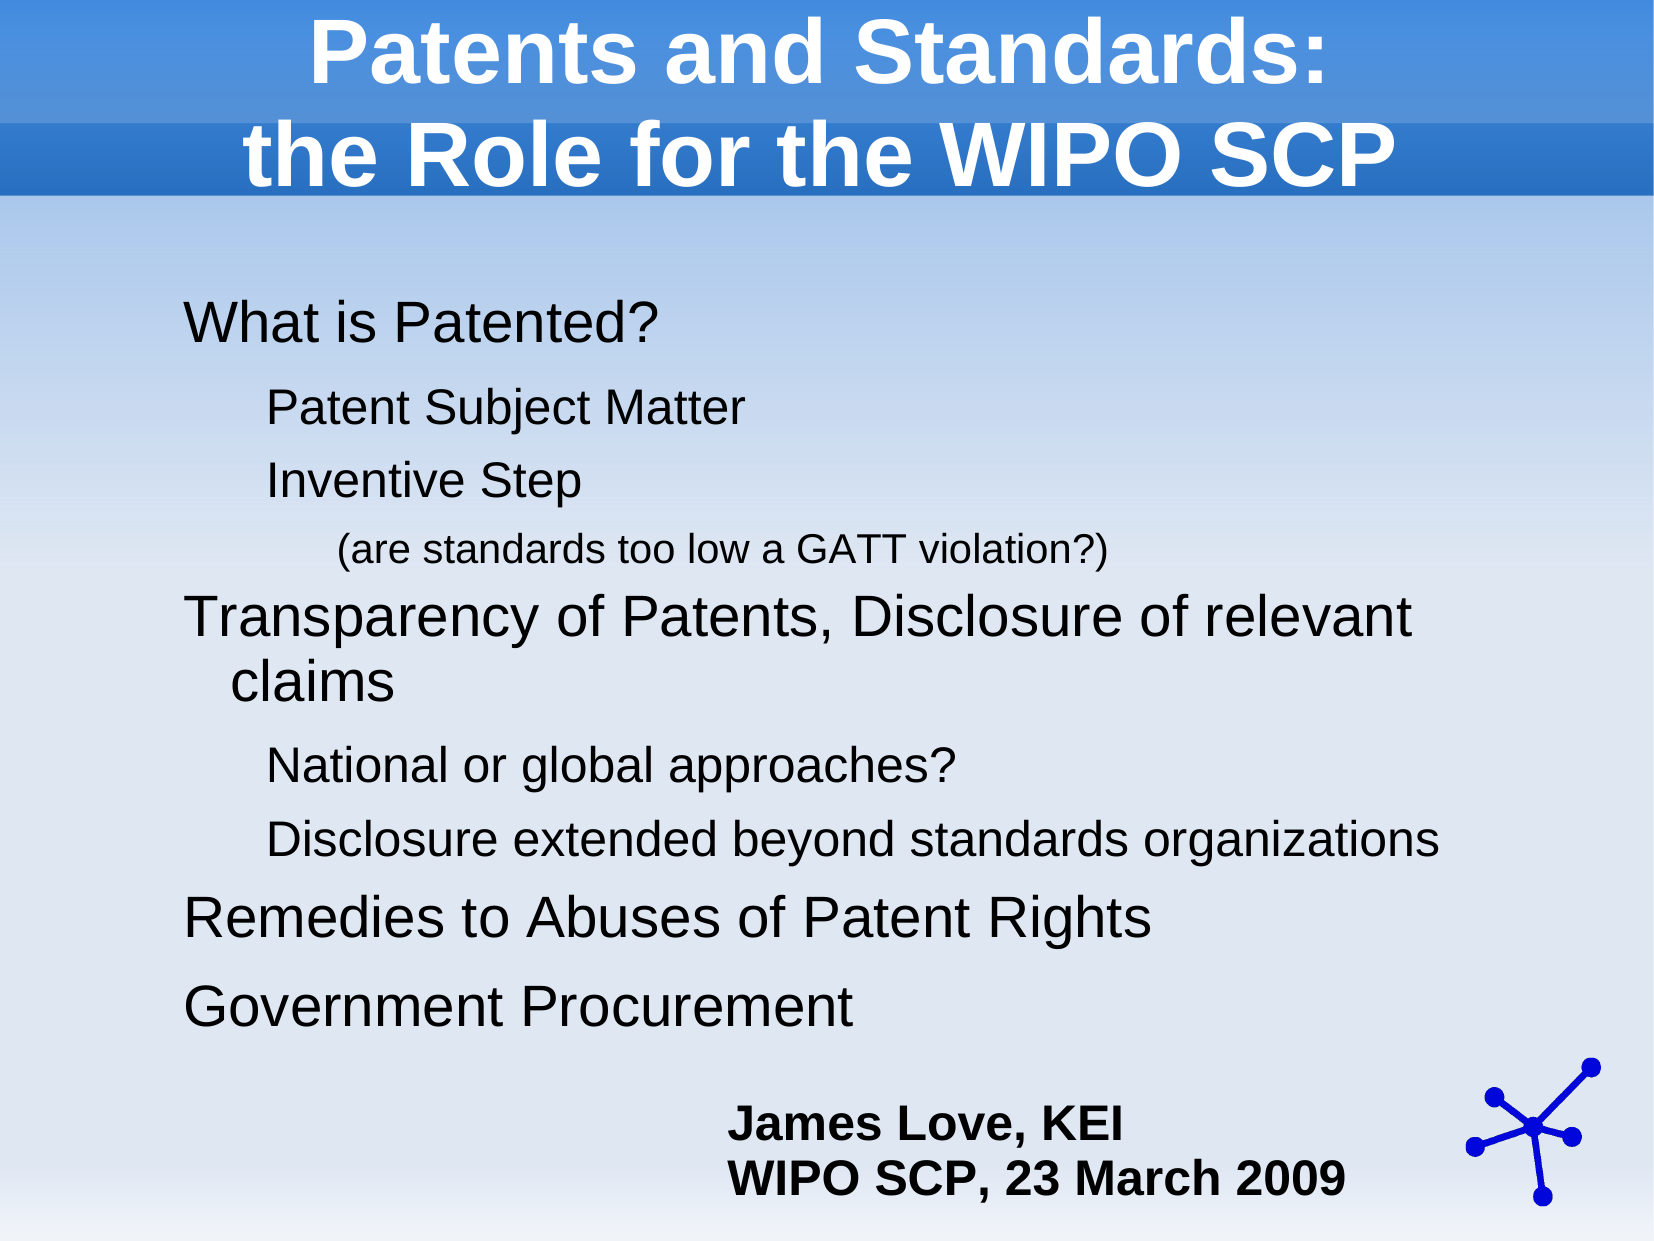

# Patents and Standards: the Role for the WIPO SCP
What is Patented?
Patent Subject Matter
Inventive Step
(are standards too low a GATT violation?)
Transparency of Patents, Disclosure of relevant claims
National or global approaches?
Disclosure extended beyond standards organizations
Remedies to Abuses of Patent Rights
Government Procurement
James Love, KEI
WIPO SCP, 23 March 2009